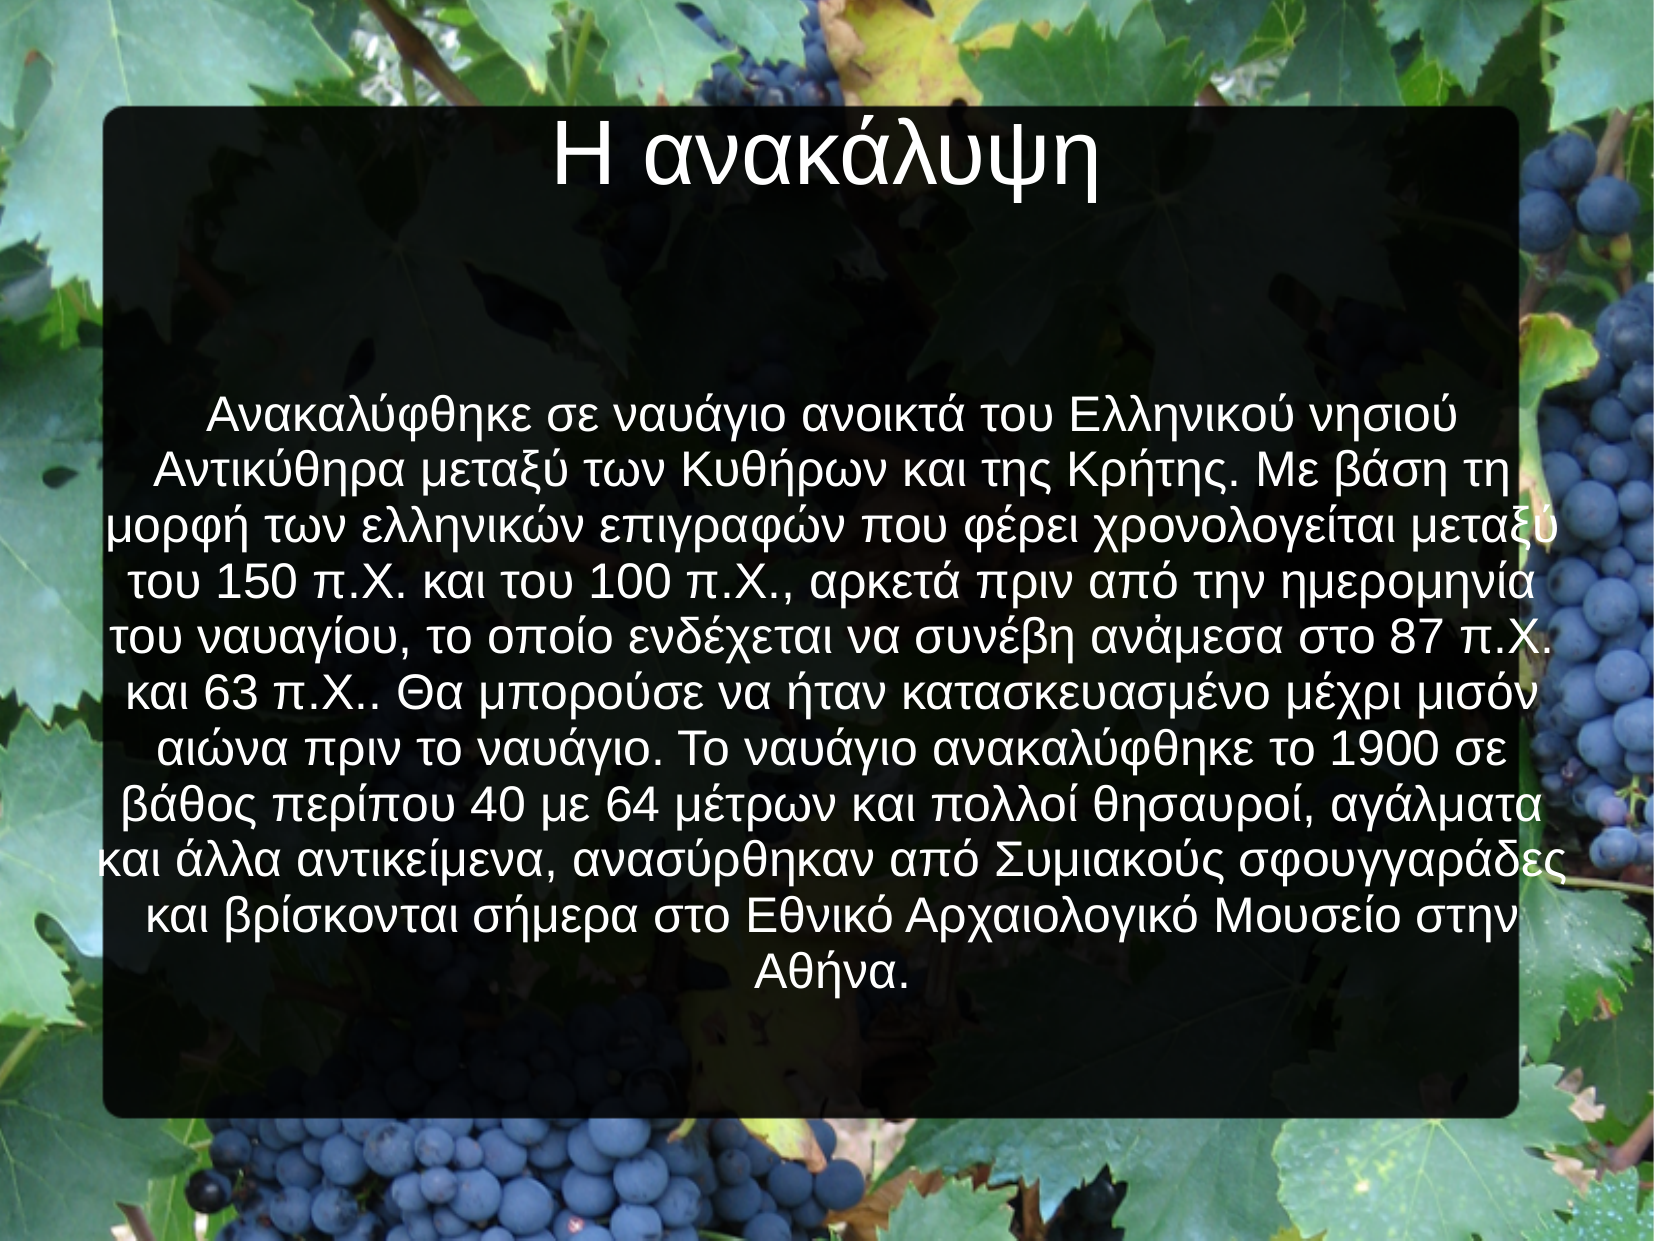

# Η ανακάλυψη
Ανακαλύφθηκε σε ναυάγιο ανοικτά του Ελληνικού νησιού Αντικύθηρα μεταξύ των Κυθήρων και της Κρήτης. Με βάση τη μορφή των ελληνικών επιγραφών που φέρει χρονολογείται μεταξύ του 150 π.Χ. και του 100 π.Χ., αρκετά πριν από την ημερομηνία του ναυαγίου, το οποίο ενδέχεται να συνέβη ανἀμεσα στο 87 π.Χ. και 63 π.Χ.. Θα μπορούσε να ήταν κατασκευασμένο μέχρι μισόν αιώνα πριν το ναυάγιο. Το ναυάγιο ανακαλύφθηκε το 1900 σε βάθος περίπου 40 με 64 μέτρων και πολλοί θησαυροί, αγάλματα και άλλα αντικείμενα, ανασύρθηκαν από Συμιακούς σφουγγαράδες και βρίσκονται σήμερα στο Εθνικό Αρχαιολογικό Μουσείο στην Αθήνα.